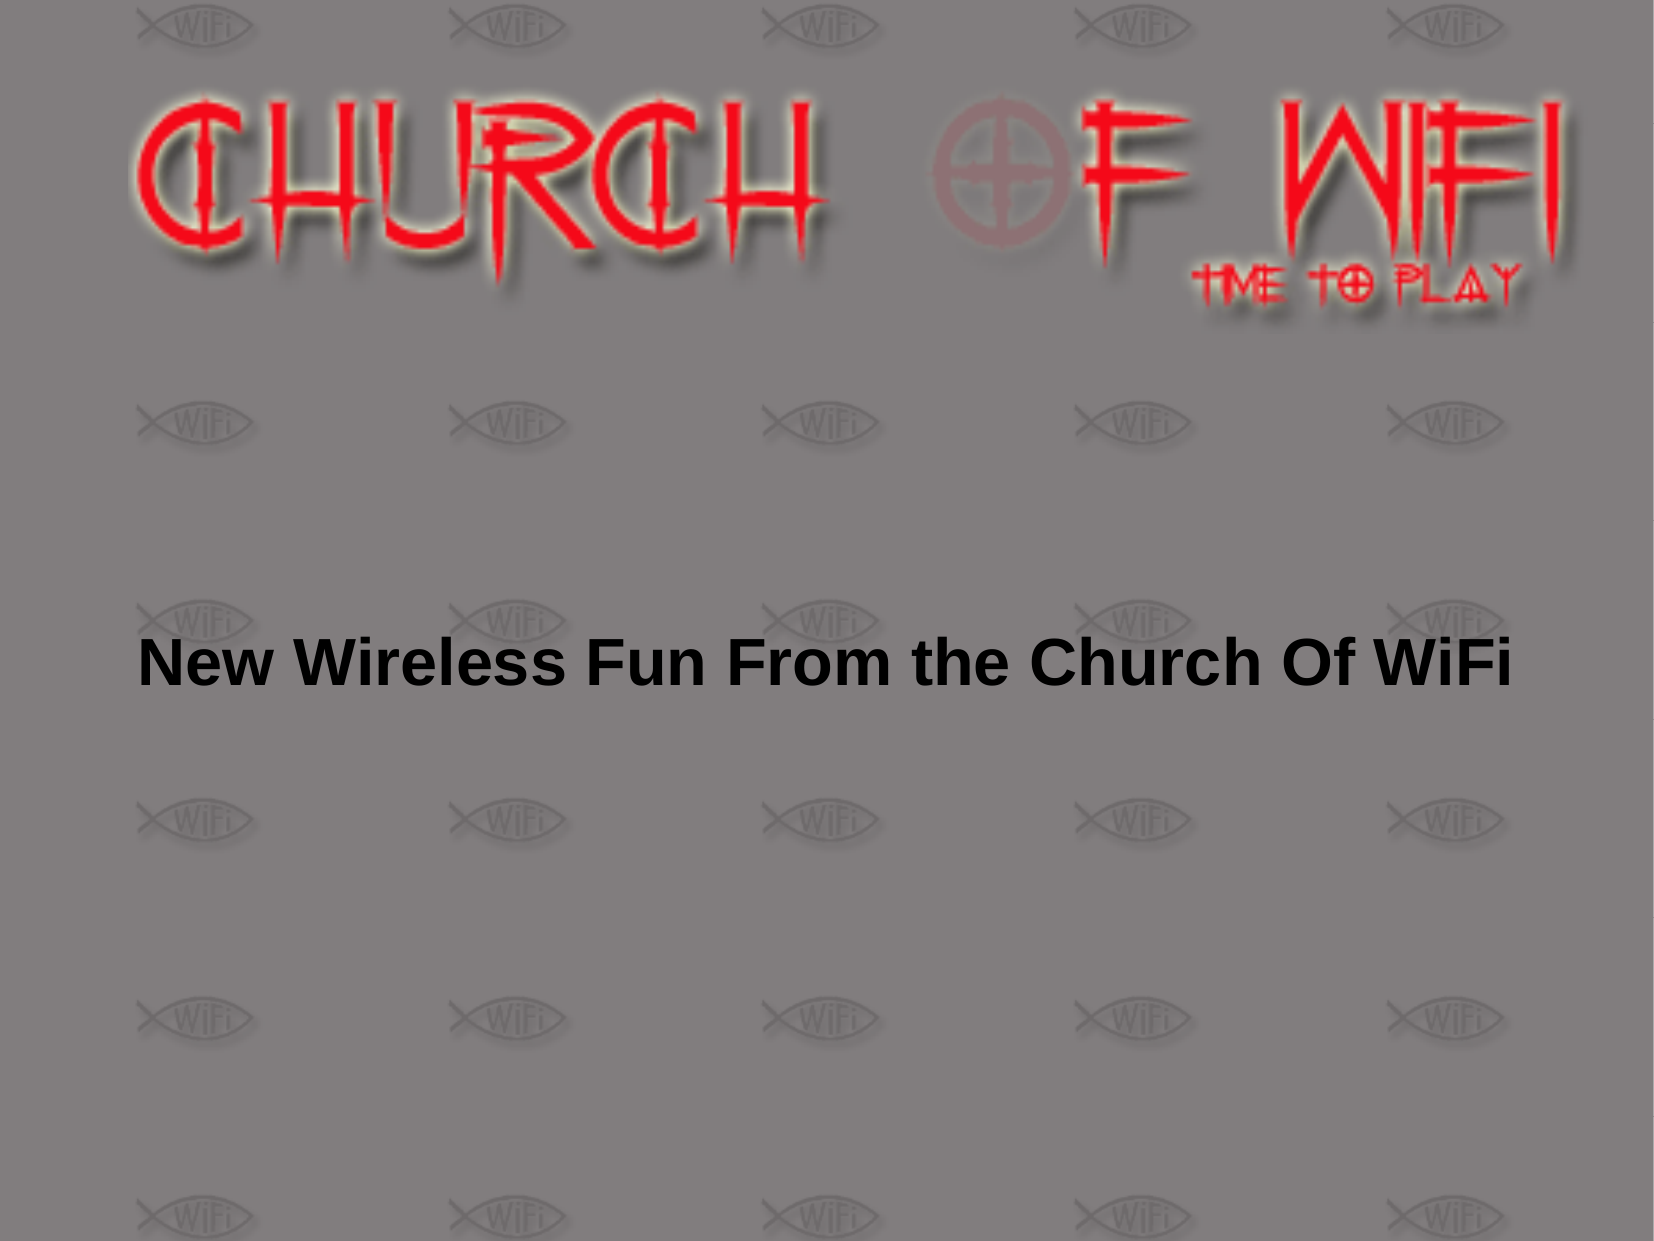

# New Wireless Fun From the Church Of WiFi